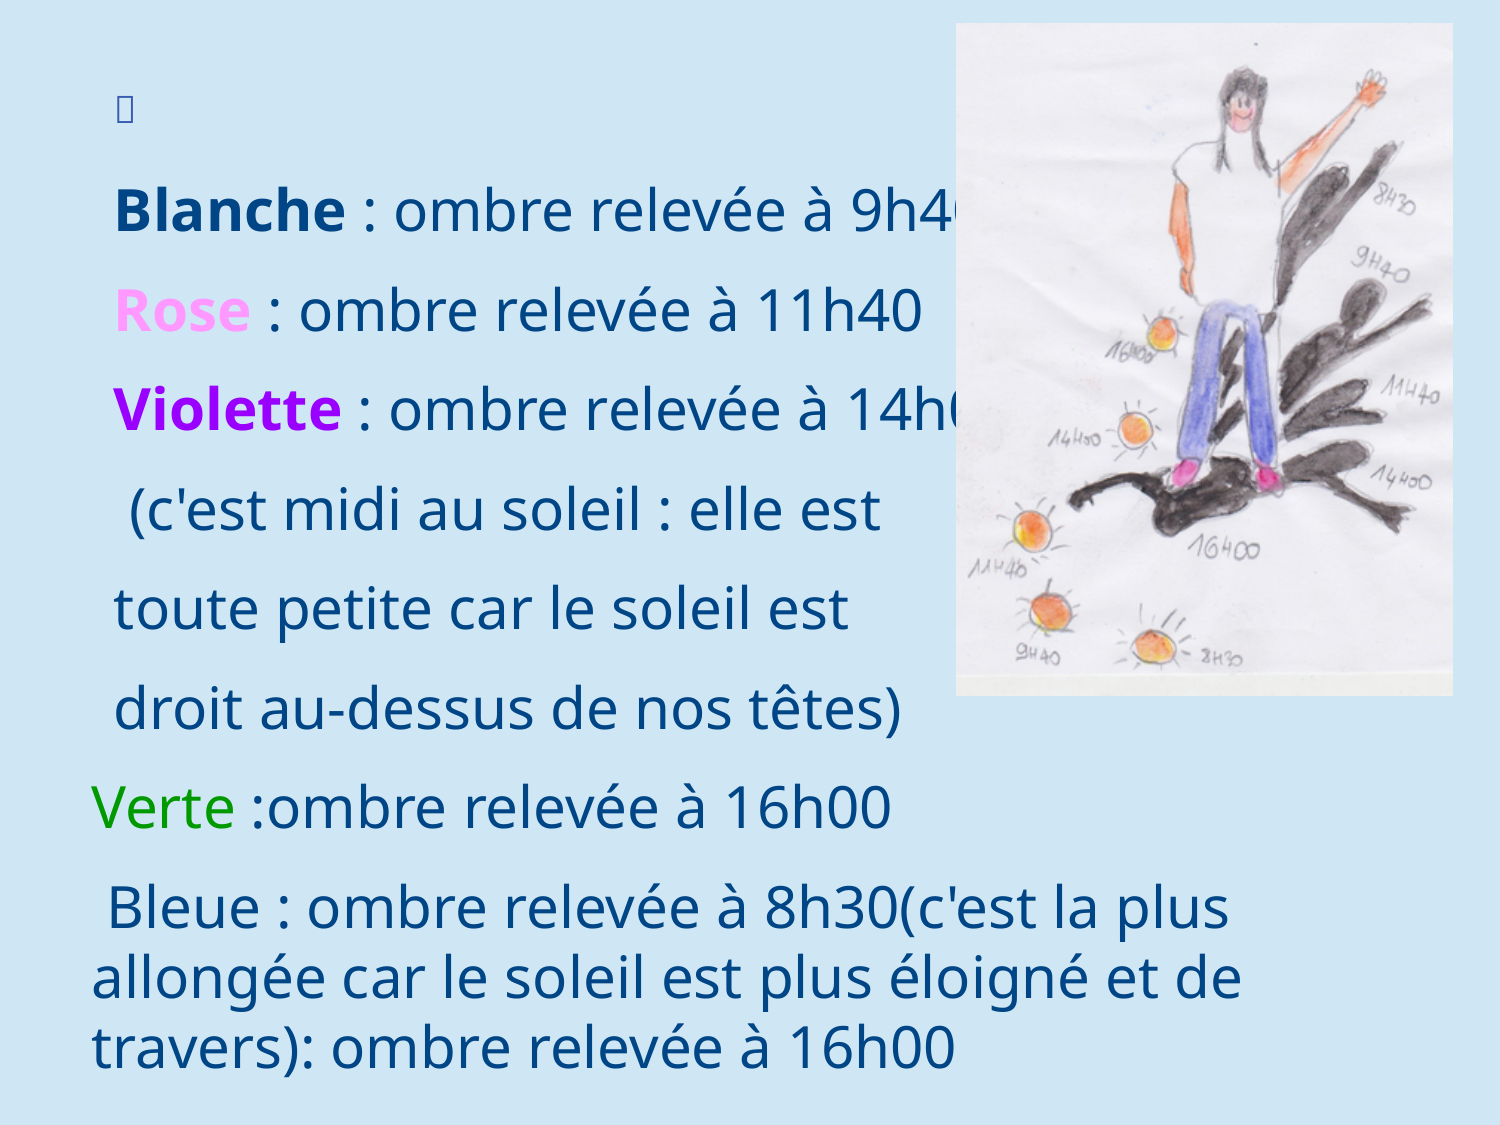

#
Blanche : ombre relevée à 9h40
Rose : ombre relevée à 11h40
Violette : ombre relevée à 14h00
 (c'est midi au soleil : elle est
toute petite car le soleil est
droit au-dessus de nos têtes)
Verte :ombre relevée à 16h00
 Bleue : ombre relevée à 8h30(c'est la plus allongée car le soleil est plus éloigné et de travers): ombre relevée à 16h00